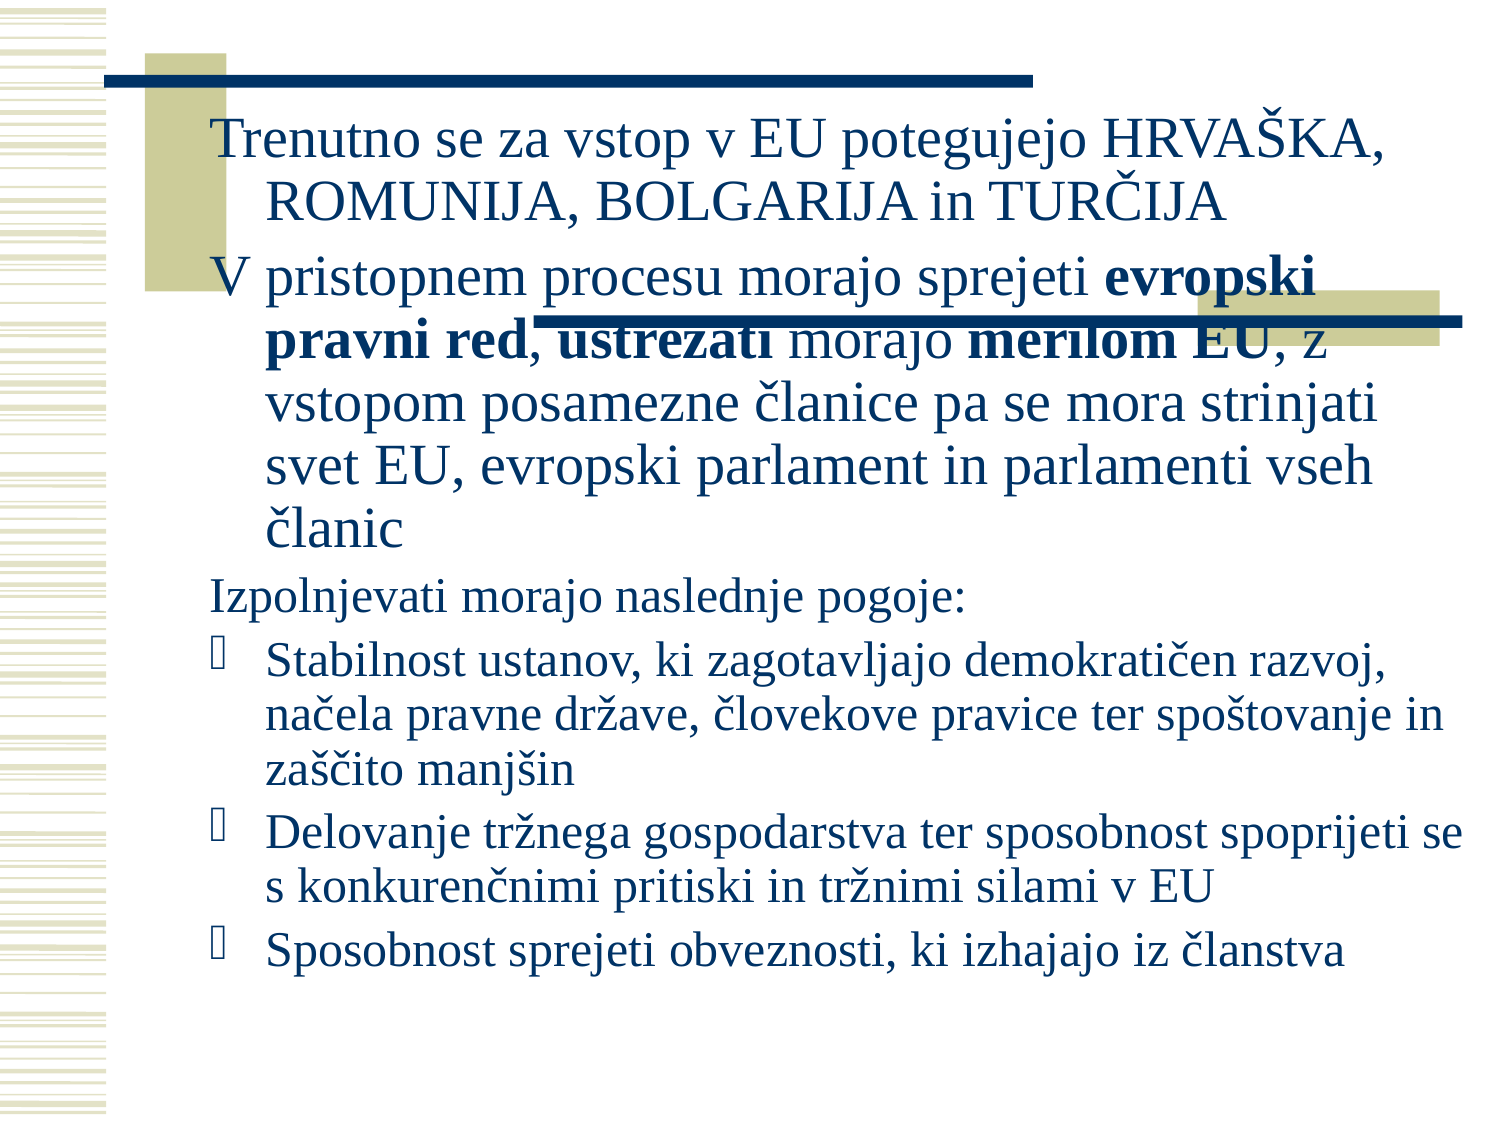

# Trenutno se za vstop v EU potegujejo HRVAŠKA, ROMUNIJA, BOLGARIJA in TURČIJA
V pristopnem procesu morajo sprejeti evropski pravni red, ustrezati morajo merilom EU, z vstopom posamezne članice pa se mora strinjati svet EU, evropski parlament in parlamenti vseh članic
Izpolnjevati morajo naslednje pogoje:
Stabilnost ustanov, ki zagotavljajo demokratičen razvoj, načela pravne države, človekove pravice ter spoštovanje in zaščito manjšin
Delovanje tržnega gospodarstva ter sposobnost spoprijeti se s konkurenčnimi pritiski in tržnimi silami v EU
Sposobnost sprejeti obveznosti, ki izhajajo iz članstva